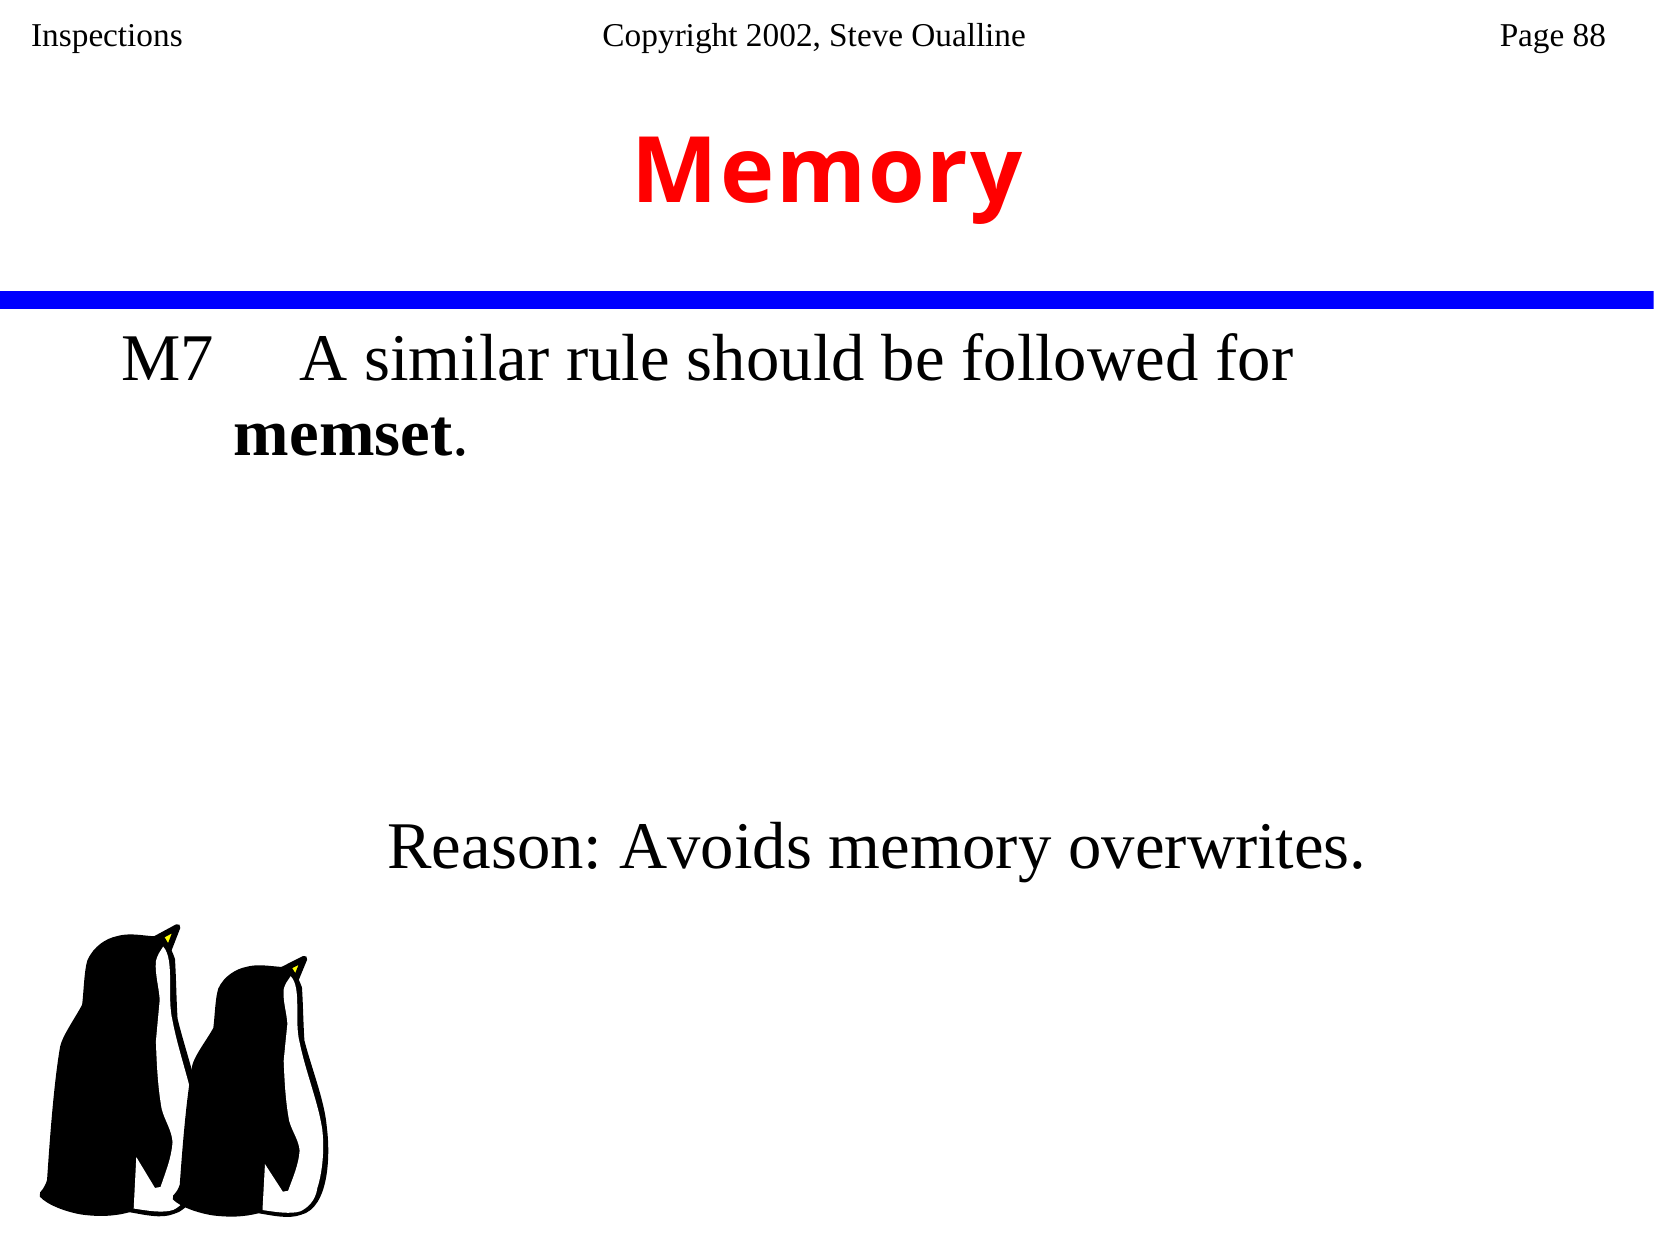

# Memory
M7	A similar rule should be followed for memset.
Reason: Avoids memory overwrites.